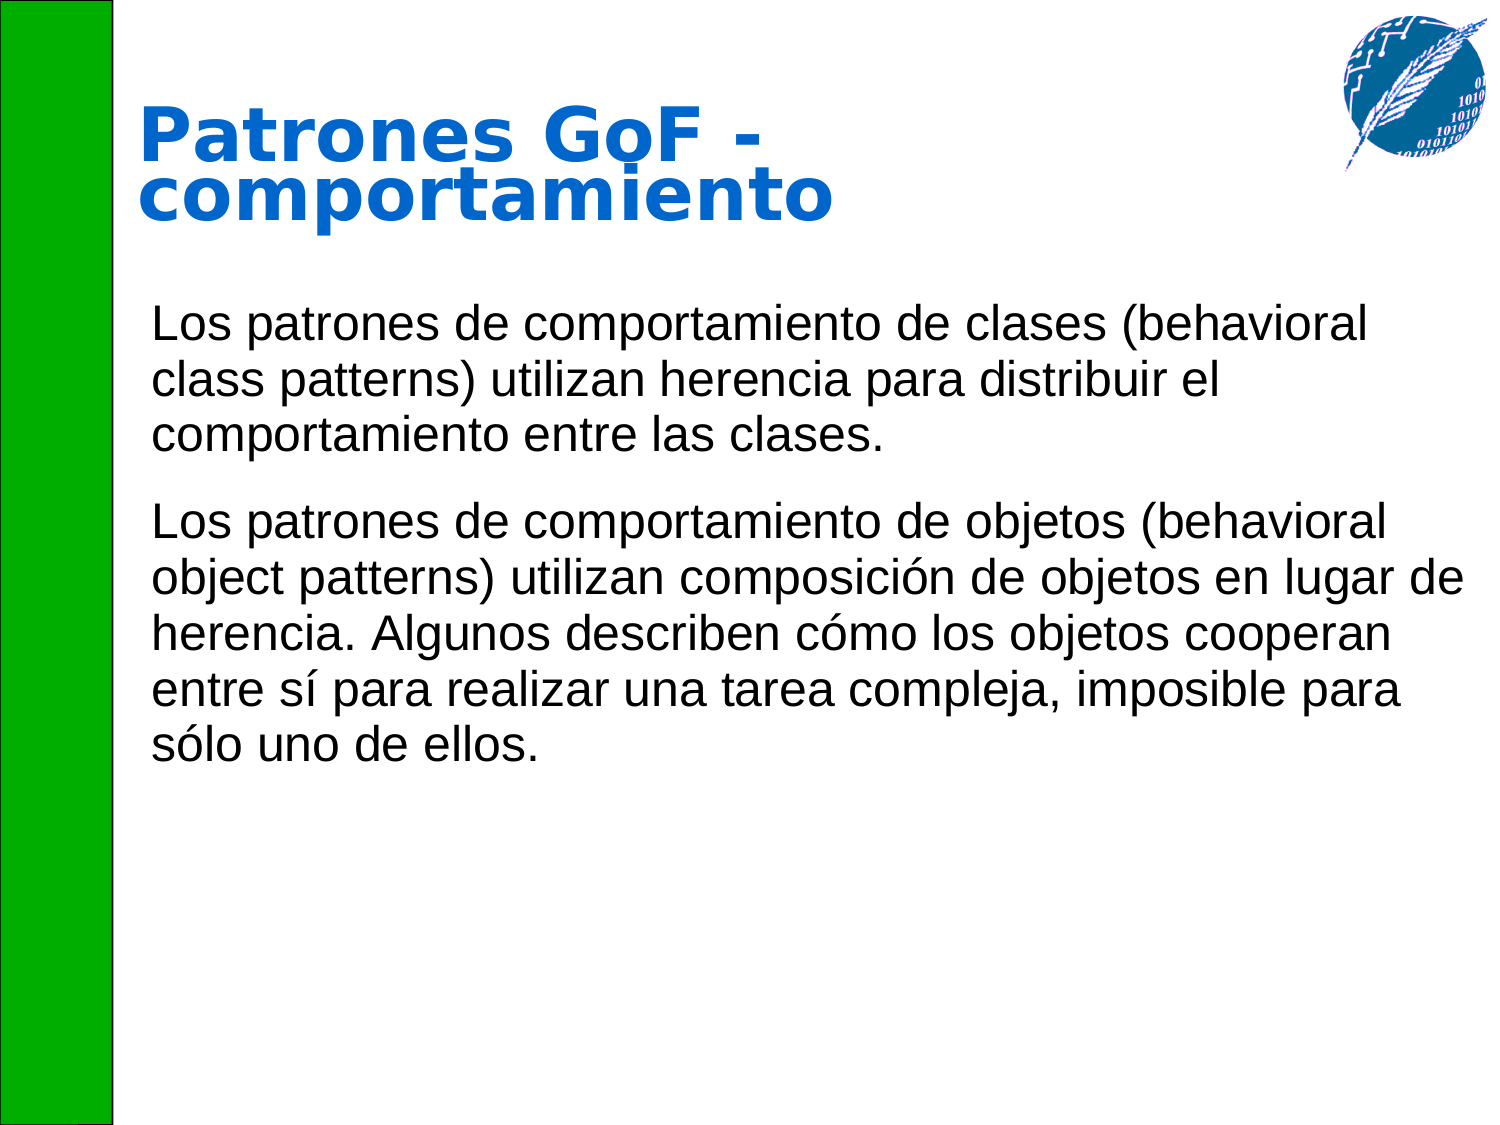

# Patrones GoF - comportamiento
Los patrones de comportamiento de clases (behavioral class patterns) utilizan herencia para distribuir el comportamiento entre las clases.
Los patrones de comportamiento de objetos (behavioral object patterns) utilizan composición de objetos en lugar de herencia. Algunos describen cómo los objetos cooperan entre sí para realizar una tarea compleja, imposible para sólo uno de ellos.